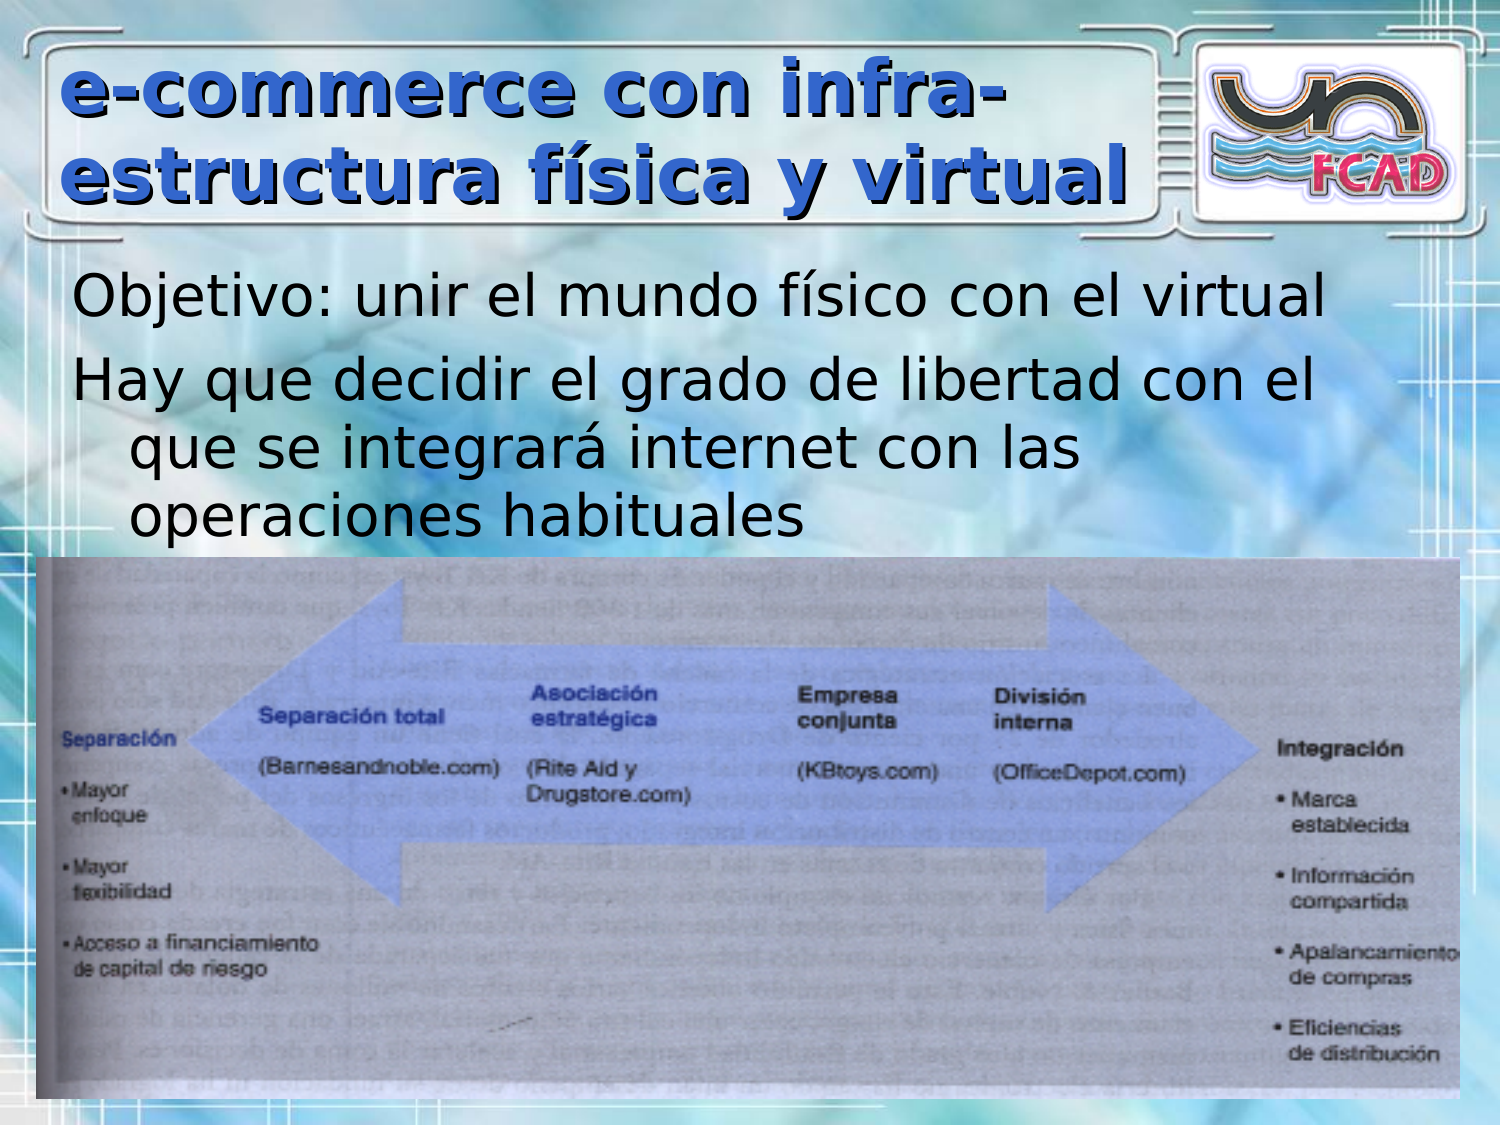

# e-commerce con infra-estructura física y virtual
Objetivo: unir el mundo físico con el virtual
Hay que decidir el grado de libertad con el que se integrará internet con las operaciones habituales